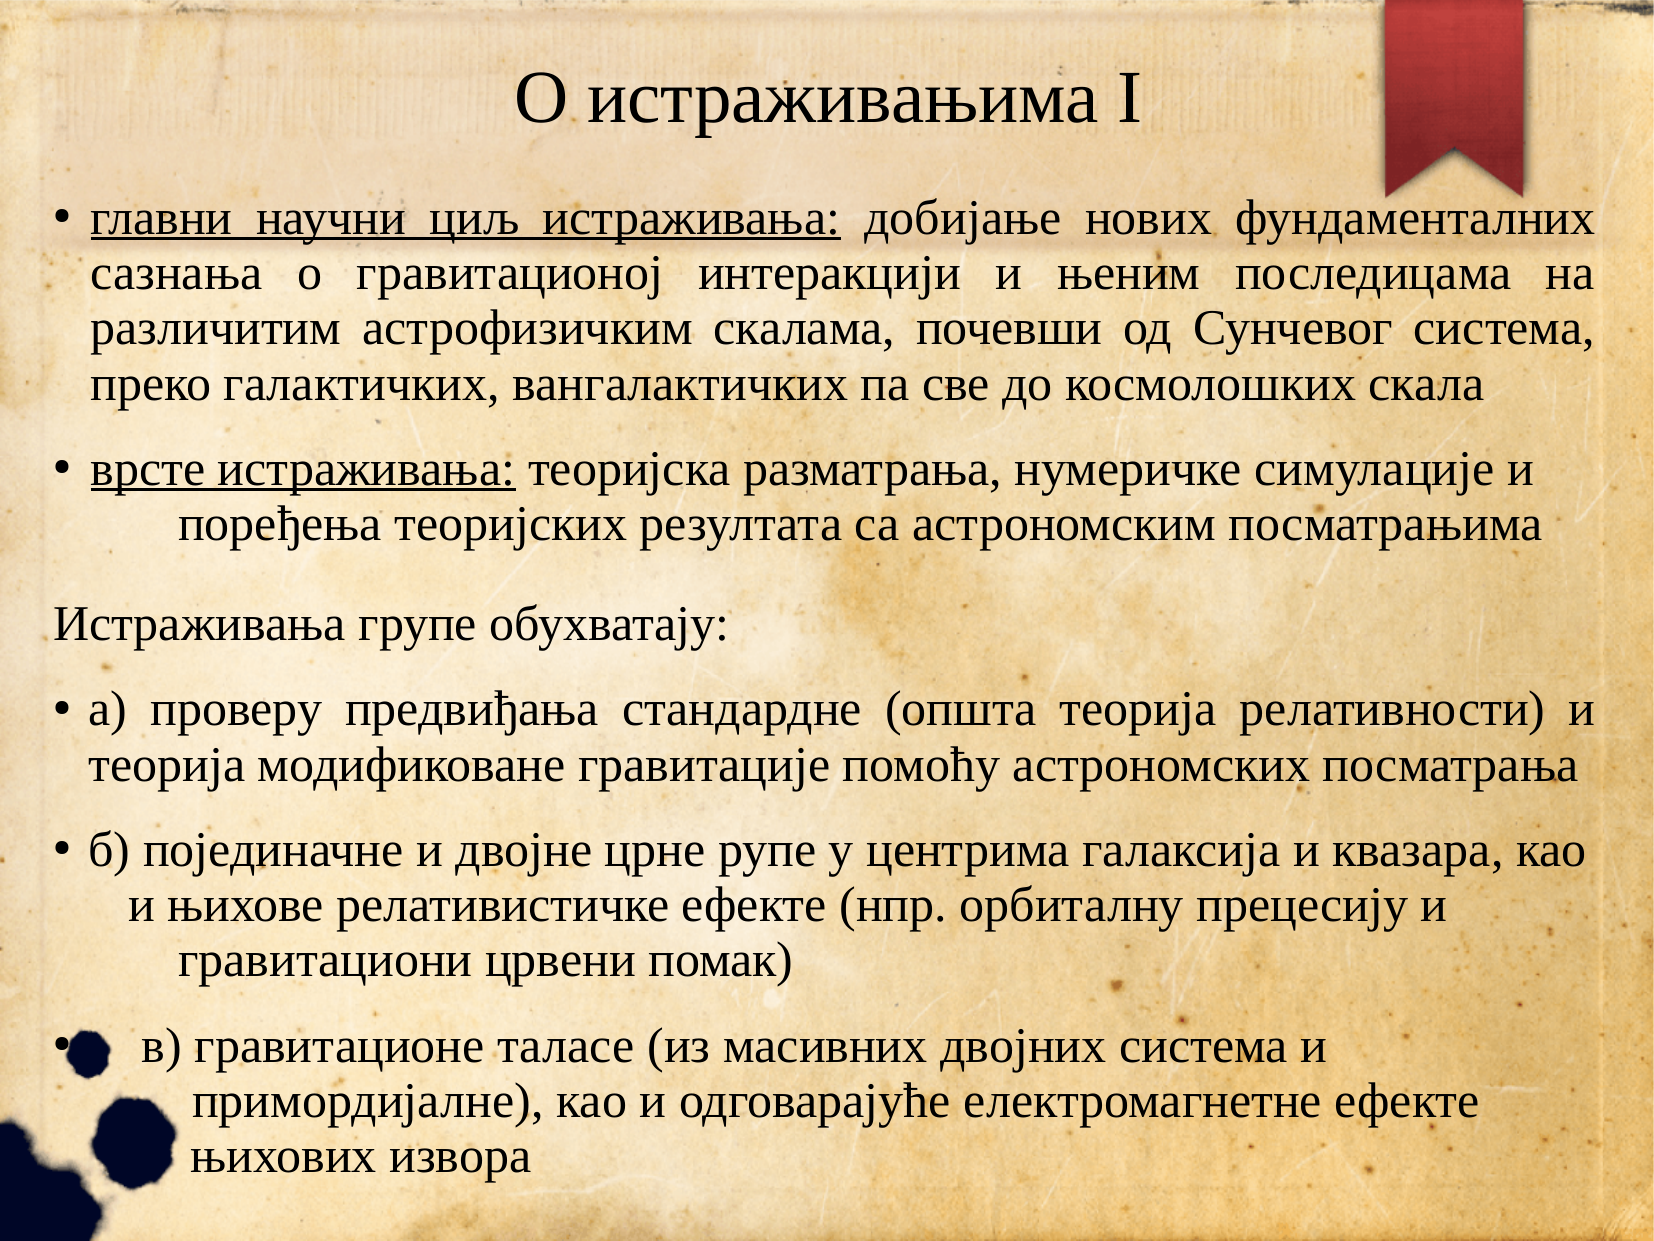

# О истраживањима I
главни научни циљ истраживања: добијање нових фундаменталних сазнања о гравитационој интеракцији и њеним последицама на различитим астрофизичким скалама, почевши од Сунчевог система, преко галактичких, вангалактичких па све до космолошких скала
врсте истраживања: теоријска разматрања, нумеричке симулације и
 поређења теоријских резултата са астрономским посматрањима
Истраживања групе обухватају:
а) проверу предвиђања стандардне (општа теорија релативности) и теорија модификоване гравитације помоћу астрономских посматрања
б) појединачне и двојне црне рупе у центрима галаксија и квазара, као
 и њихове релативистичке ефекте (нпр. орбиталну прецесију и
 гравитациони црвени помак)
 в) гравитационе таласе (из масивних двојних система и примордијалне), као и одговарајуће електромагнетне ефекте њихових извора